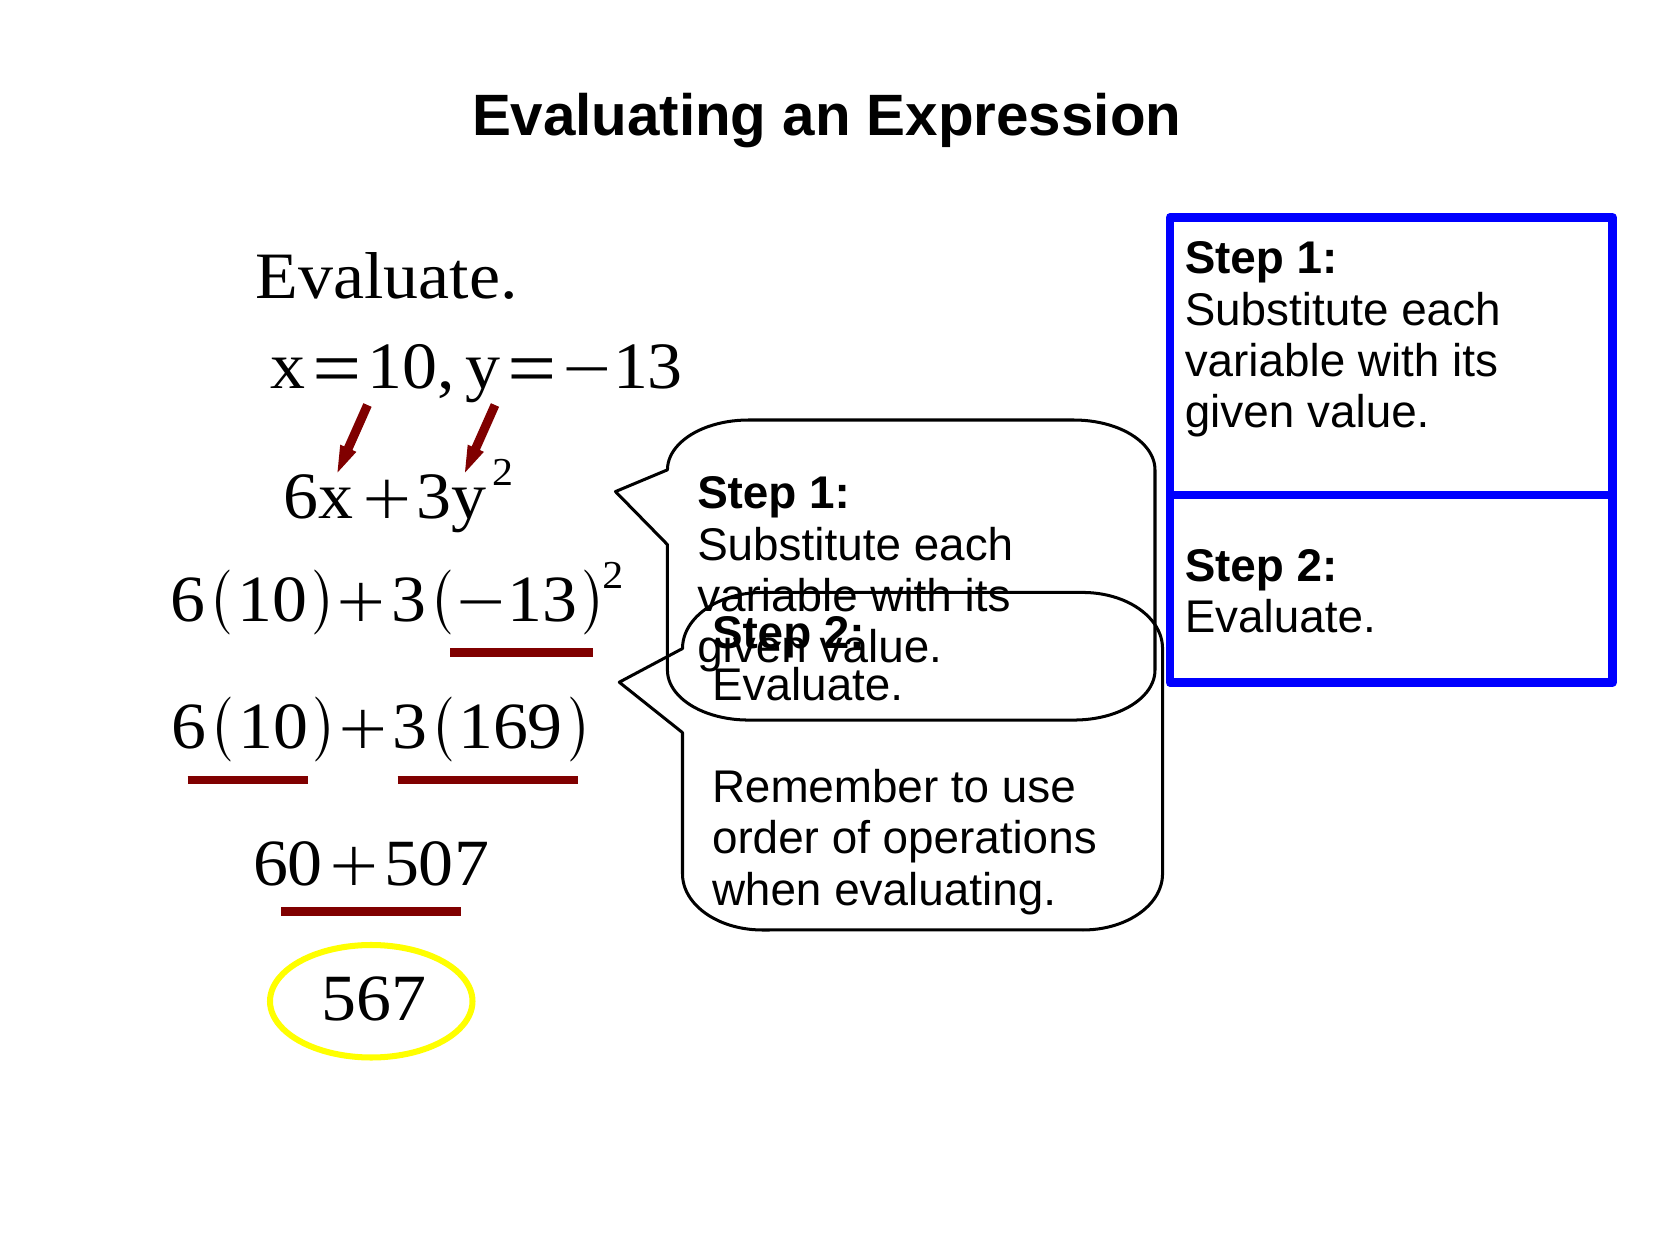

Evaluating an Expression
Step 1:
Substitute each variable with its given value.
Step 2:
Evaluate.
Step 1:
Substitute each variable with its given value.
Step 2:
Evaluate.
Remember to use order of operations
when evaluating.